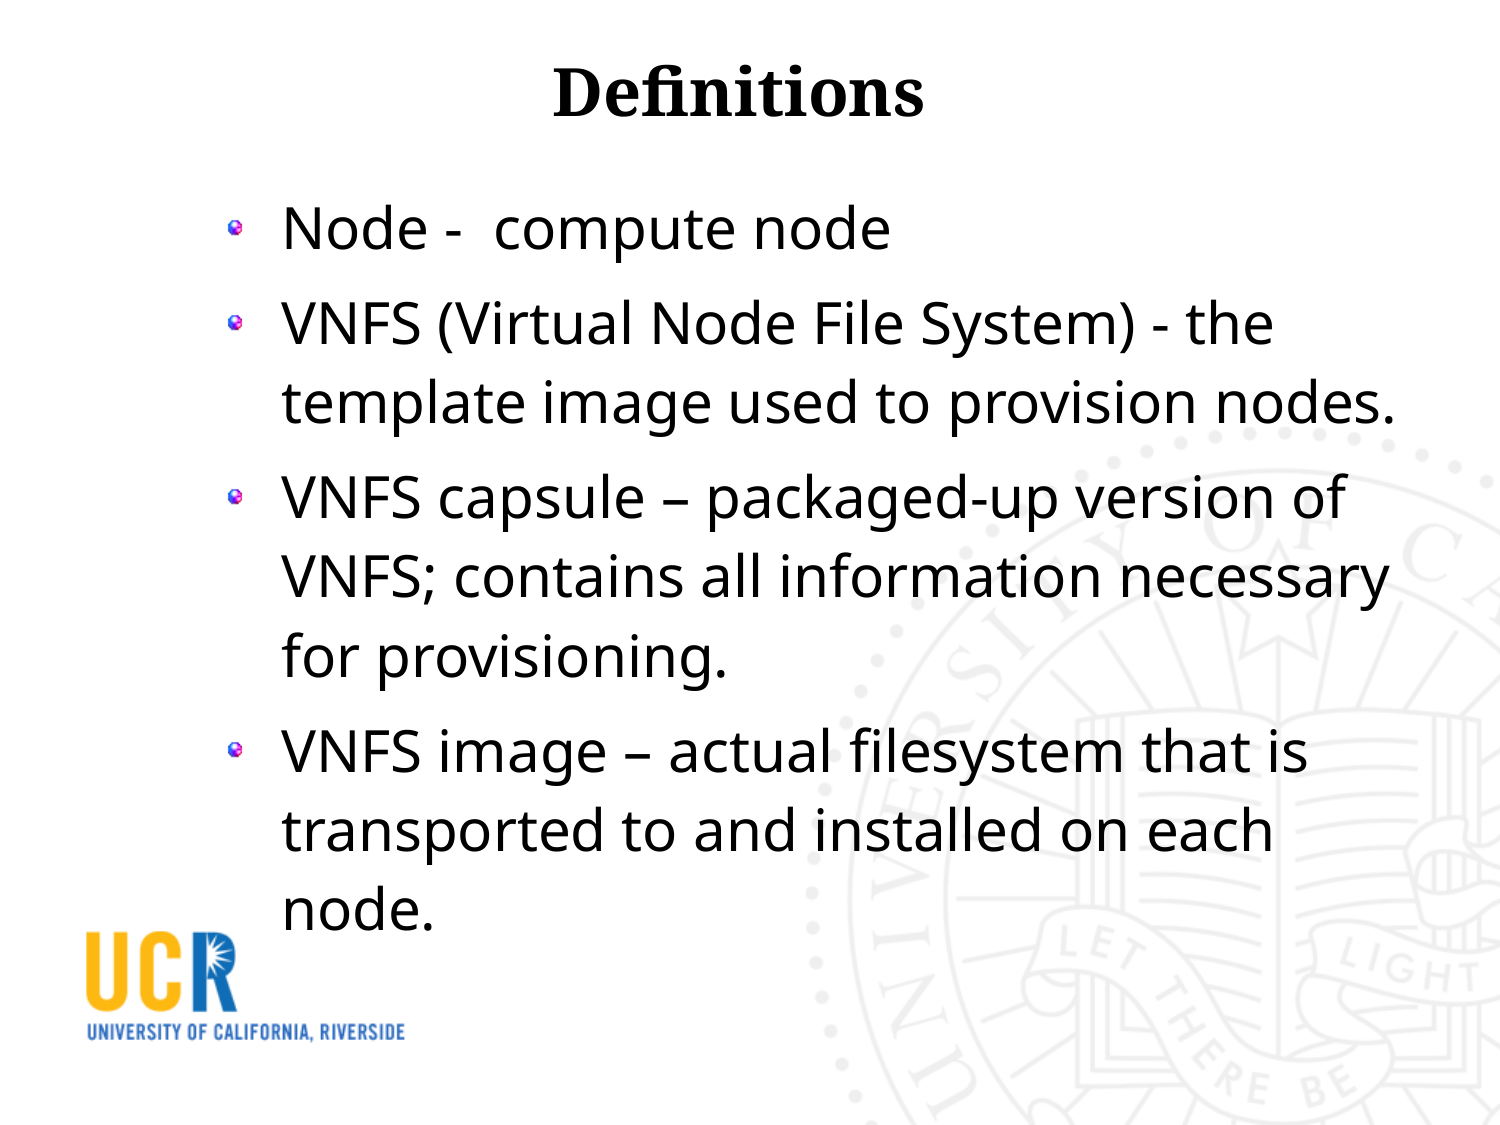

# Definitions
Node - compute node
VNFS (Virtual Node File System) - the template image used to provision nodes.
VNFS capsule – packaged-up version of VNFS; contains all information necessary for provisioning.
VNFS image – actual filesystem that is transported to and installed on each node.